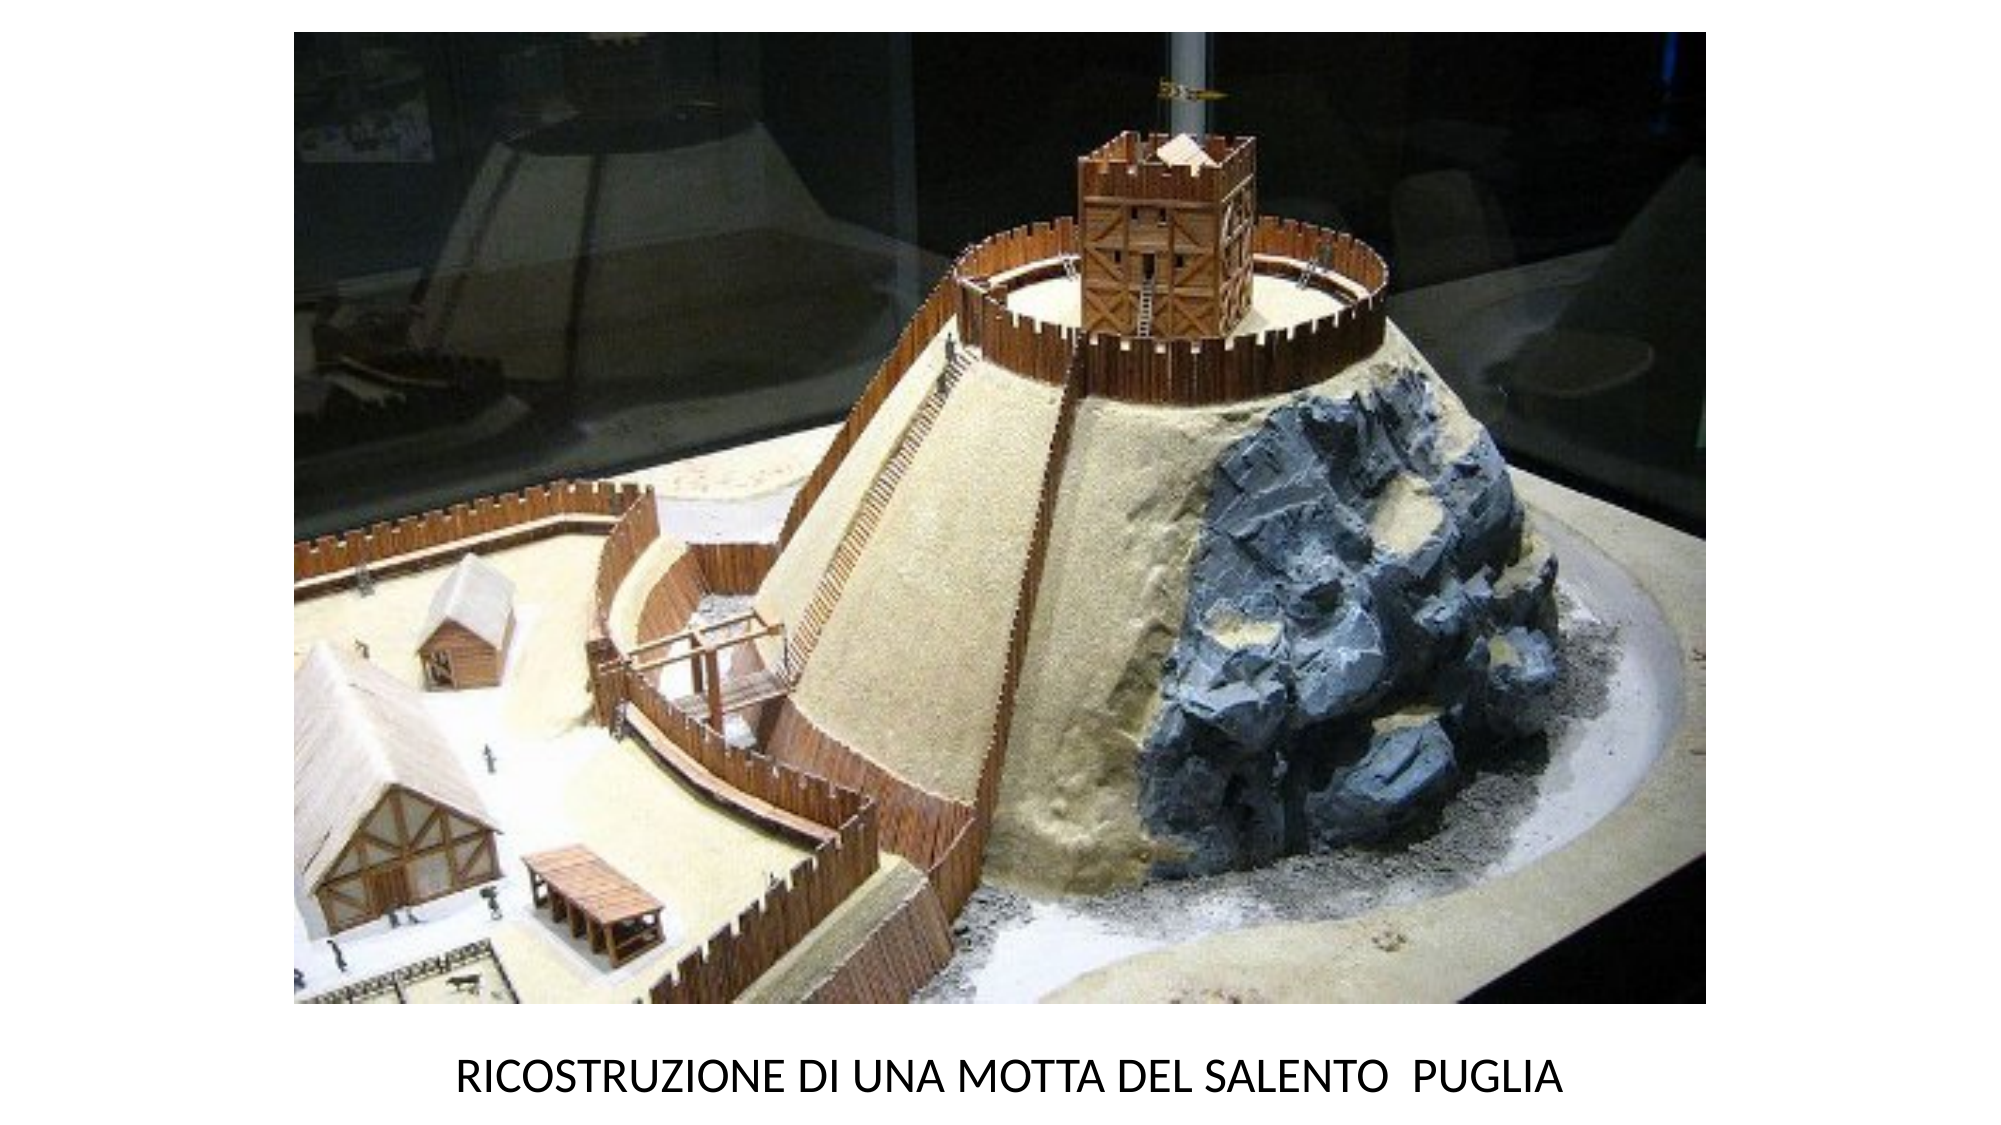

#
RICOSTRUZIONE DI UNA MOTTA DEL SALENTO PUGLIA